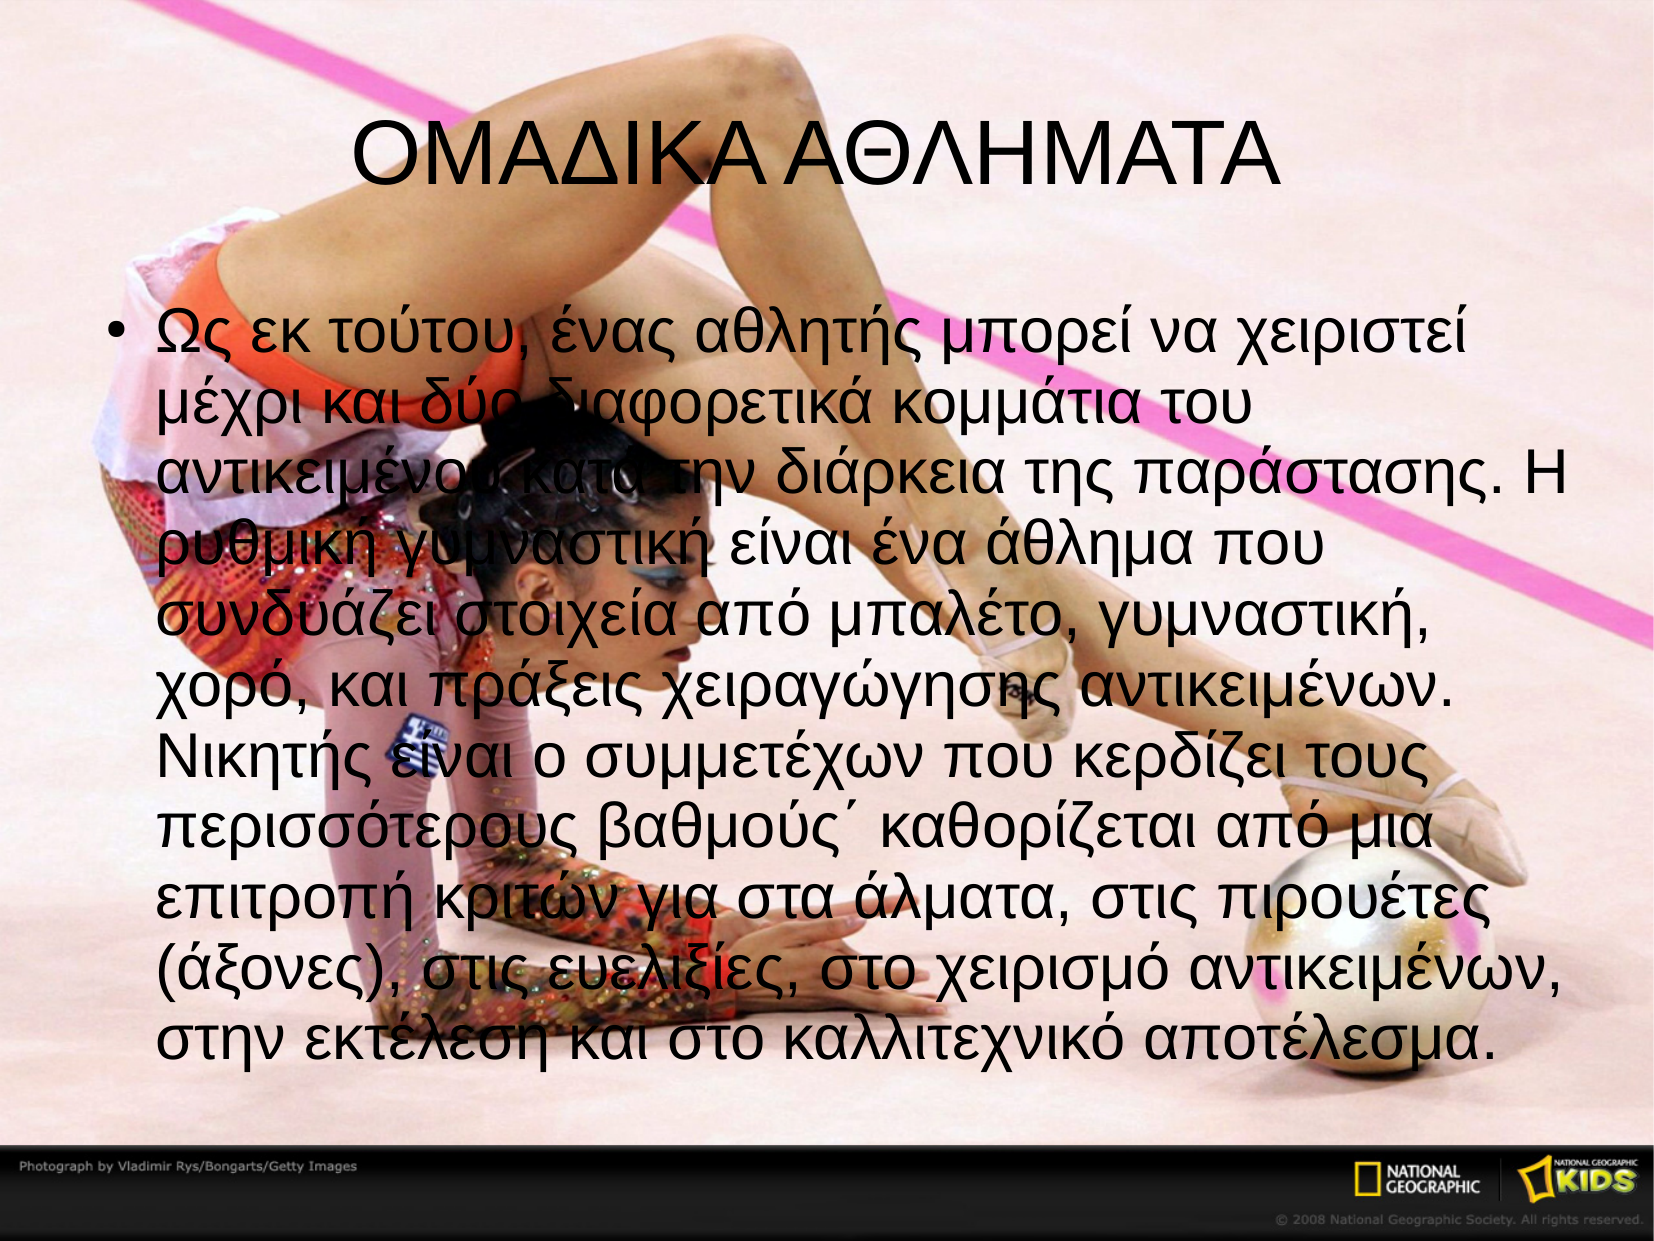

# ΟΜΑΔΙΚΑ ΑΘΛΗΜΑΤΑ
Ως εκ τούτου, ένας αθλητής μπορεί να χειριστεί μέχρι και δύο διαφορετικά κομμάτια του αντικειμένου κατά την διάρκεια της παράστασης. Η ρυθμική γυμναστική είναι ένα άθλημα που συνδυάζει στοιχεία από μπαλέτο, γυμναστική, χορό, και πράξεις χειραγώγησης αντικειμένων. Νικητής είναι ο συμμετέχων που κερδίζει τους περισσότερους βαθμούς΄ καθορίζεται από μια επιτροπή κριτών για στα άλματα, στις πιρουέτες (άξονες), στις ευελιξίες, στο χειρισμό αντικειμένων, στην εκτέλεση και στο καλλιτεχνικό αποτέλεσμα.